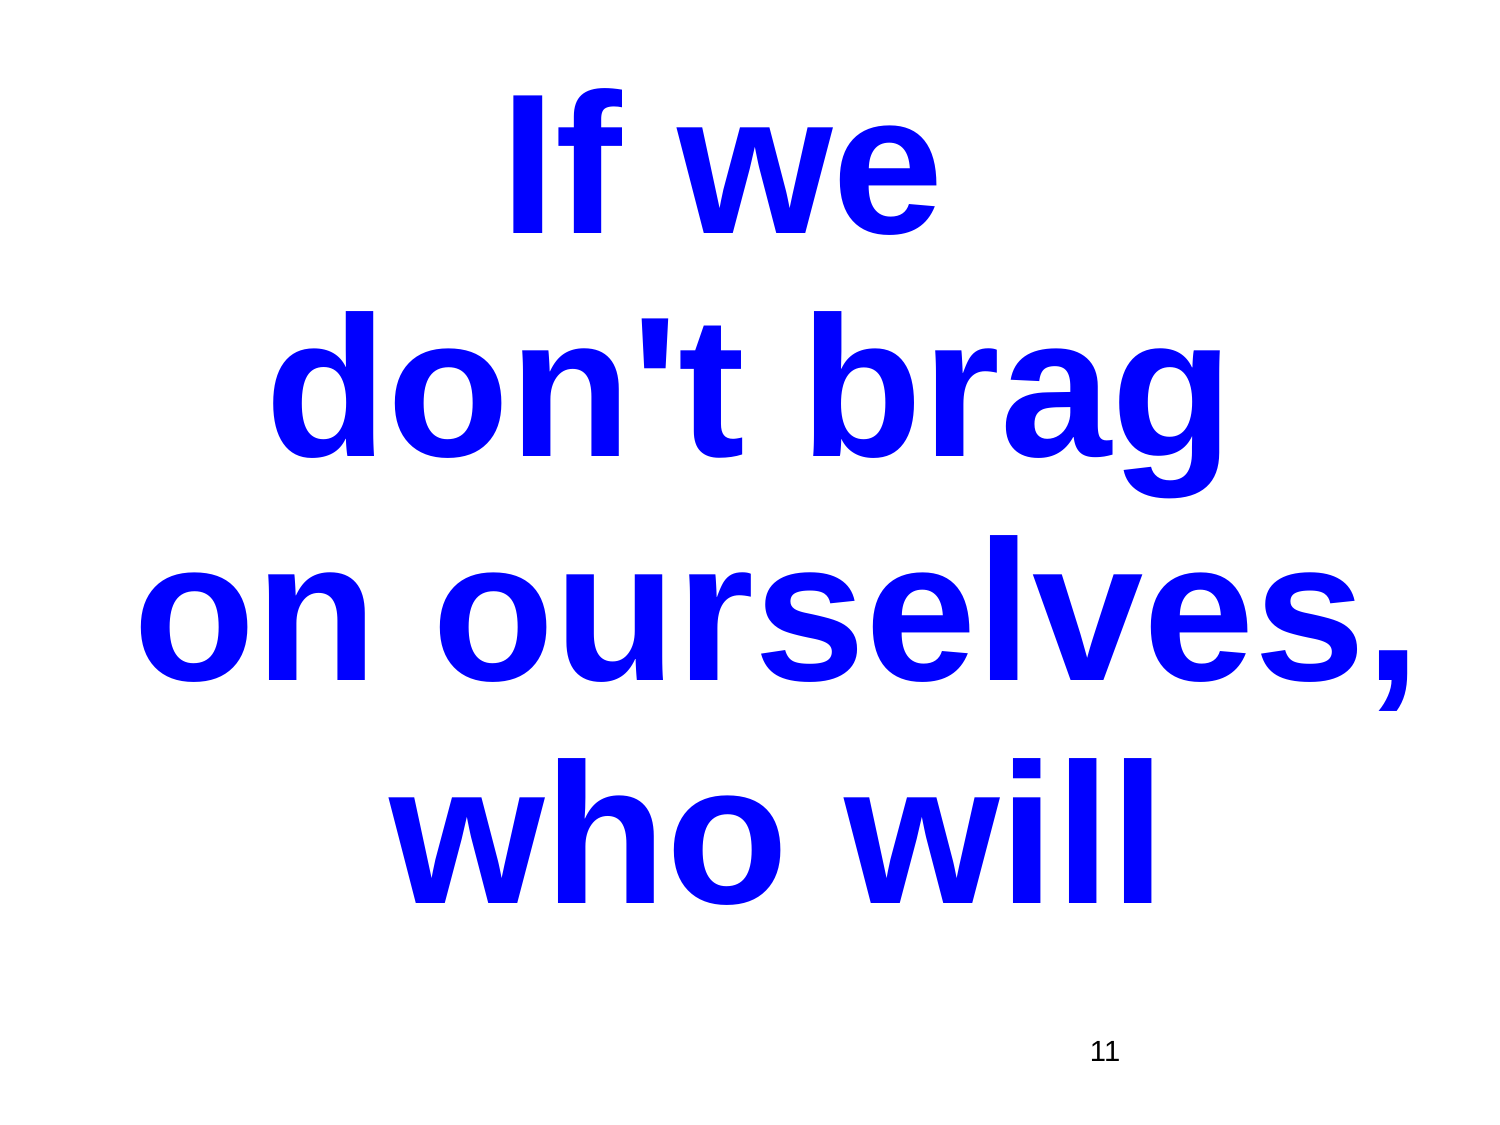

If we
don't brag
on ourselves, who will
11